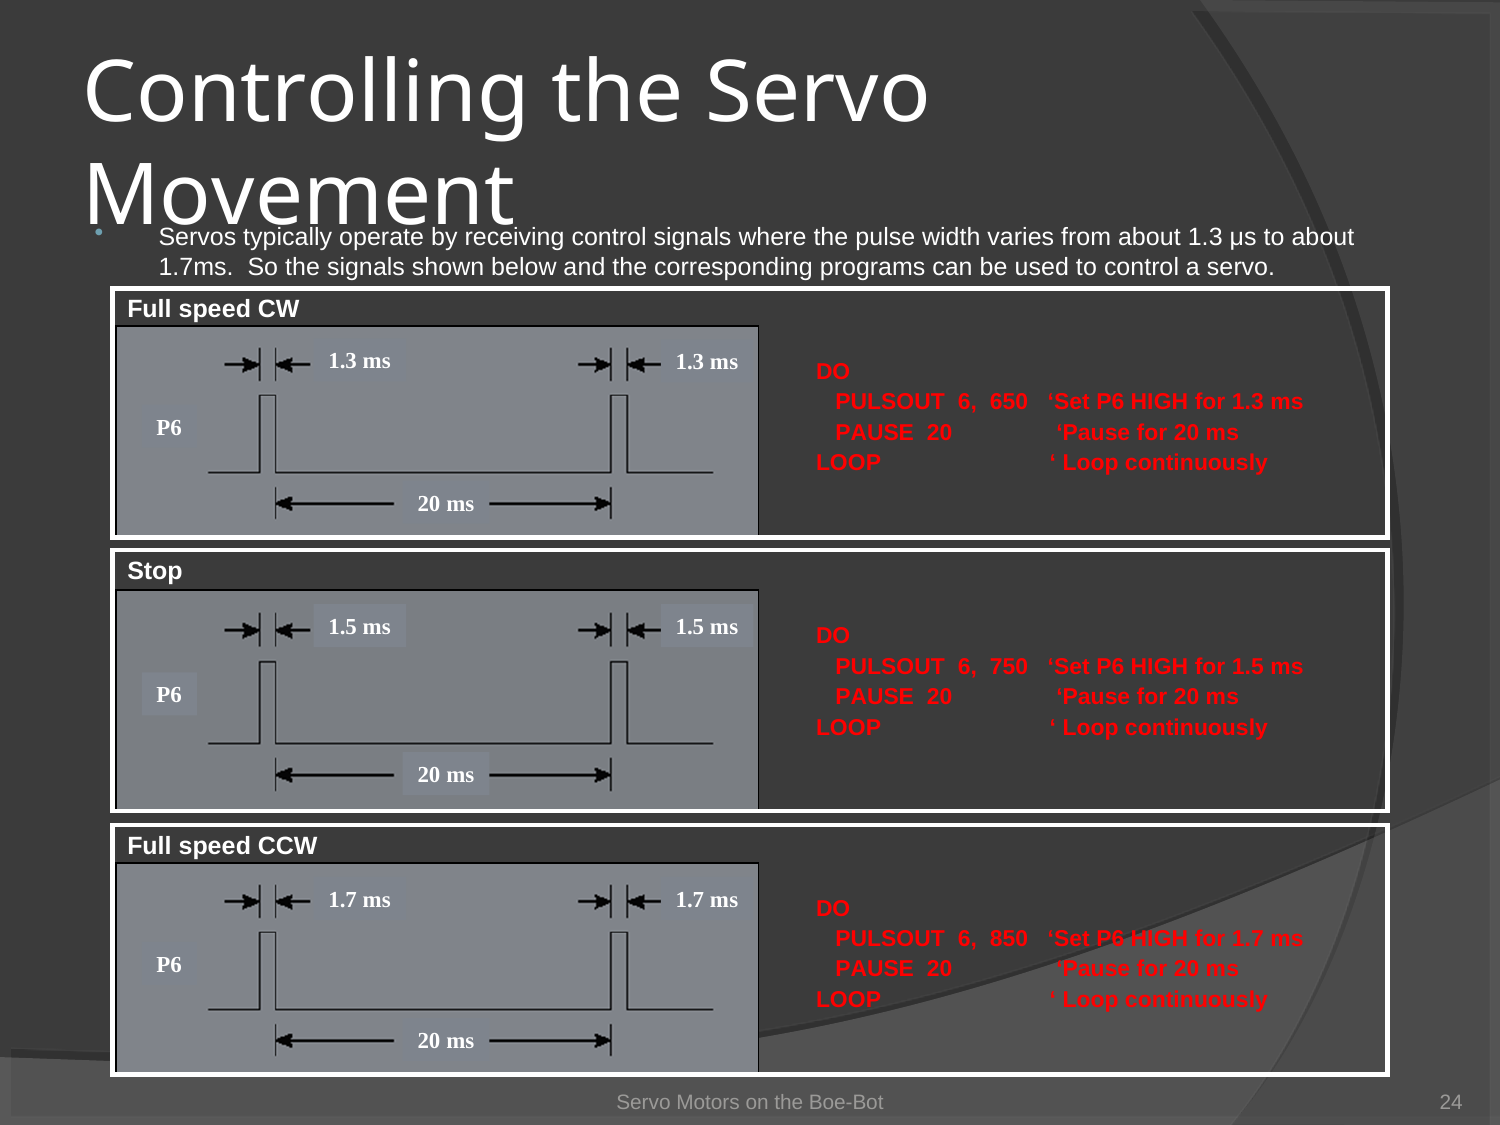

# Controlling the Servo Movement
Servos typically operate by receiving control signals where the pulse width varies from about 1.3 μs to about 1.7ms. So the signals shown below and the corresponding programs can be used to control a servo.
Full speed CW
1.3 ms
1.3 ms
P6
20 ms
DO
 PULSOUT 6, 650 ‘Set P6 HIGH for 1.3 ms
 PAUSE 20 ‘Pause for 20 ms
LOOP ‘ Loop continuously
Stop
1.5 ms
1.5 ms
P6
20 ms
DO
 PULSOUT 6, 750 ‘Set P6 HIGH for 1.5 ms
 PAUSE 20 ‘Pause for 20 ms
LOOP ‘ Loop continuously
Full speed CCW
1.7 ms
1.7 ms
P6
20 ms
DO
 PULSOUT 6, 850 ‘Set P6 HIGH for 1.7 ms
 PAUSE 20 ‘Pause for 20 ms
LOOP ‘ Loop continuously
Servo Motors on the Boe-Bot